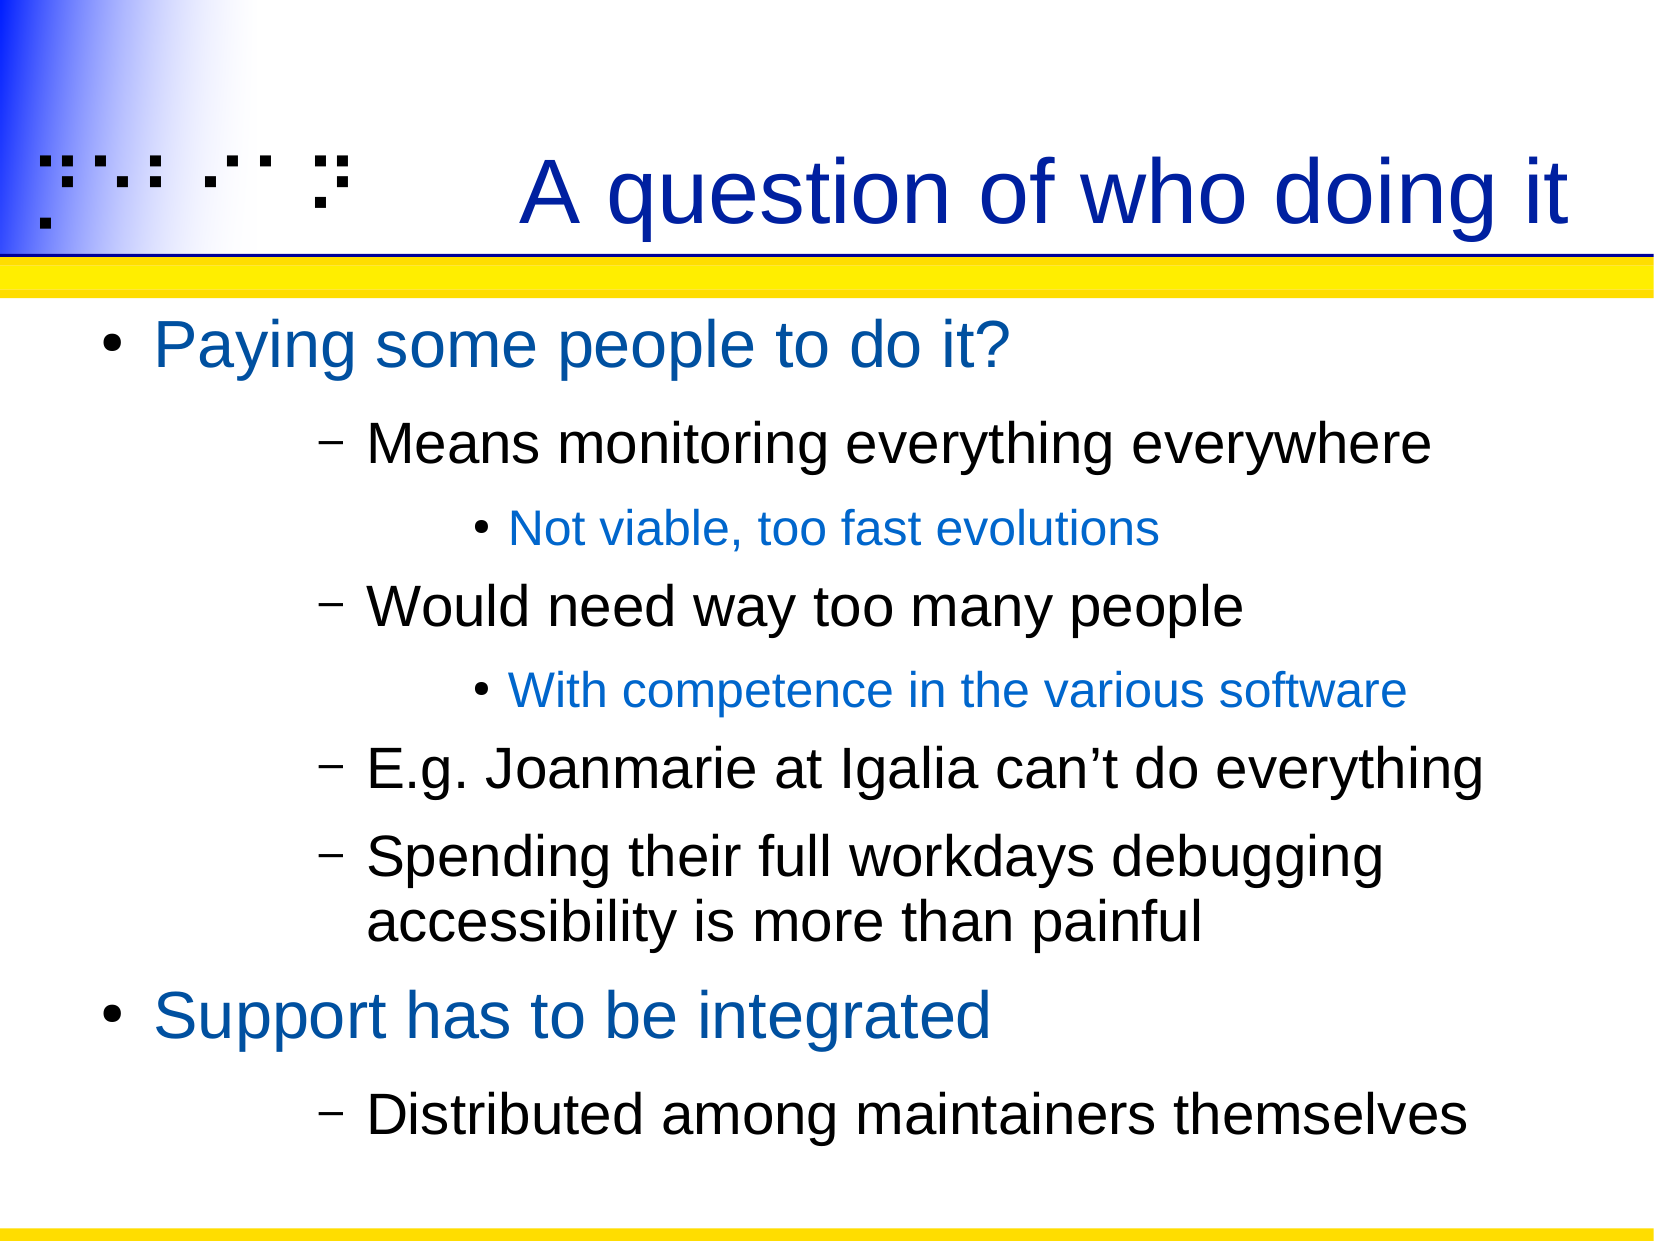

# A question of who doing it
Paying some people to do it?
Means monitoring everything everywhere
Not viable, too fast evolutions
Would need way too many people
With competence in the various software
E.g. Joanmarie at Igalia can’t do everything
Spending their full workdays debugging accessibility is more than painful
Support has to be integrated
Distributed among maintainers themselves